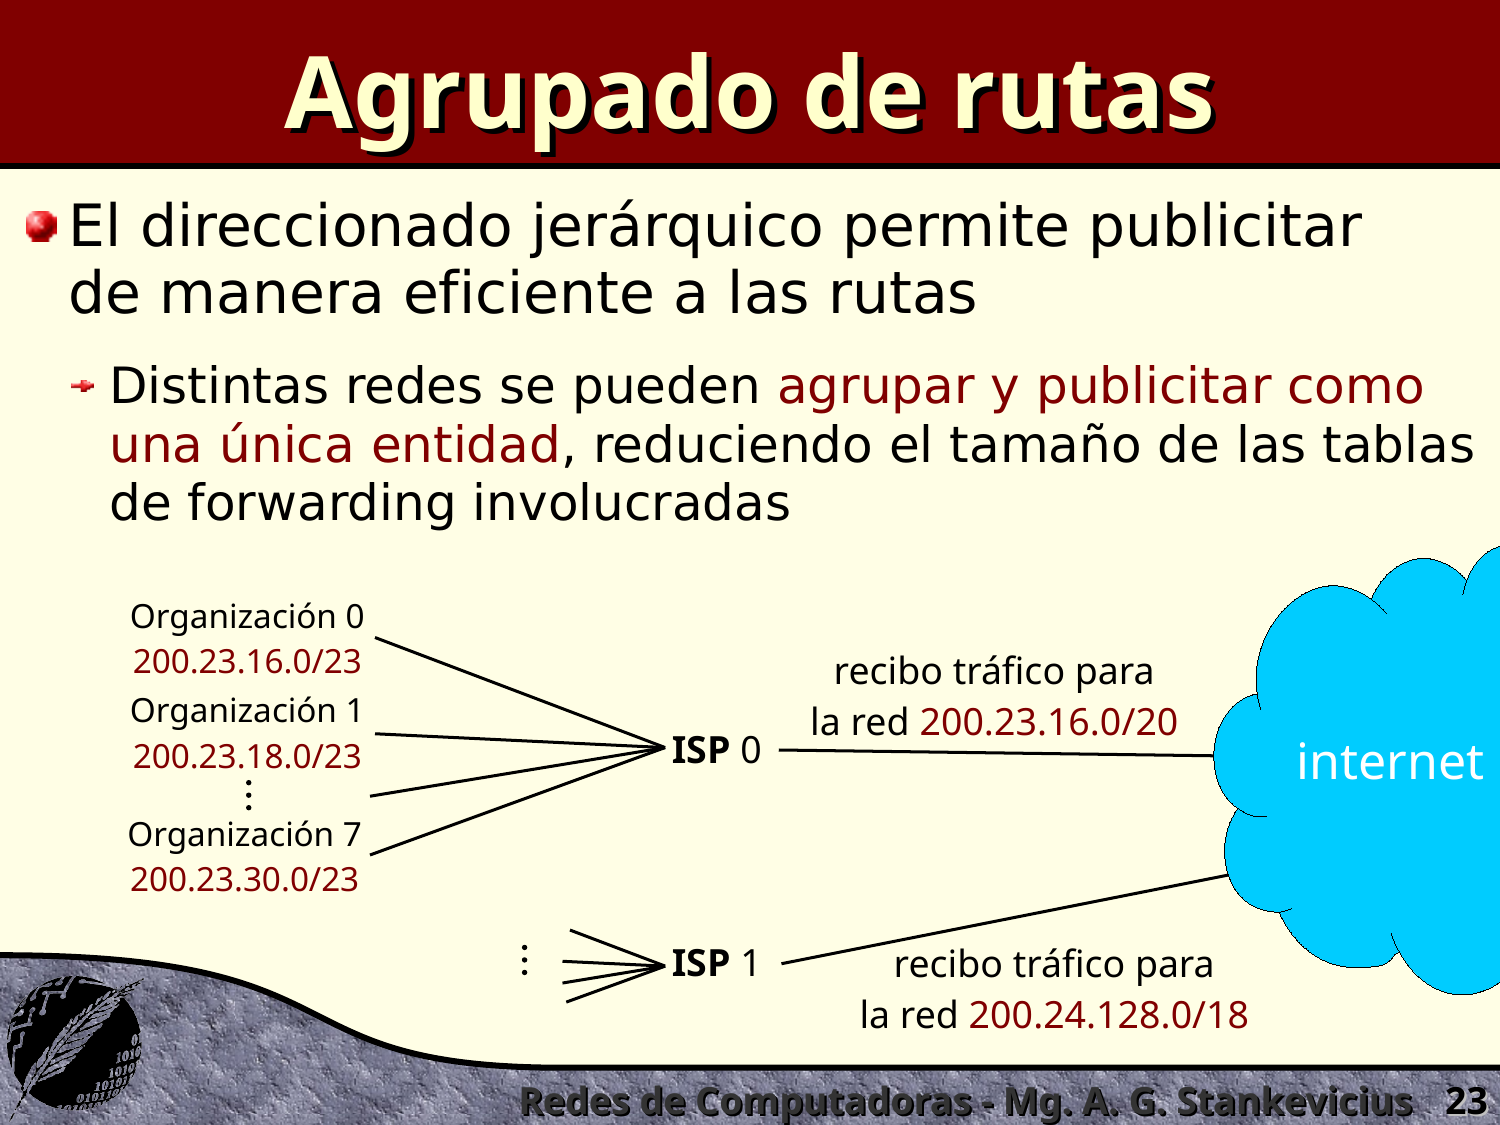

# Agrupado de rutas
El direccionado jerárquico permite publicitar
de manera eficiente a las rutas
Distintas redes se pueden agrupar y publicitar como una única entidad, reduciendo el tamaño de las tablas de forwarding involucradas
internet
Organización 0
200.23.16.0/23
recibo tráfico para
la red 200.23.16.0/20
Organización 1
200.23.18.0/23
ISP 0
⋮
Organización 7
200.23.30.0/23
ISP 1
recibo tráfico para
la red 200.24.128.0/18
⋮
23